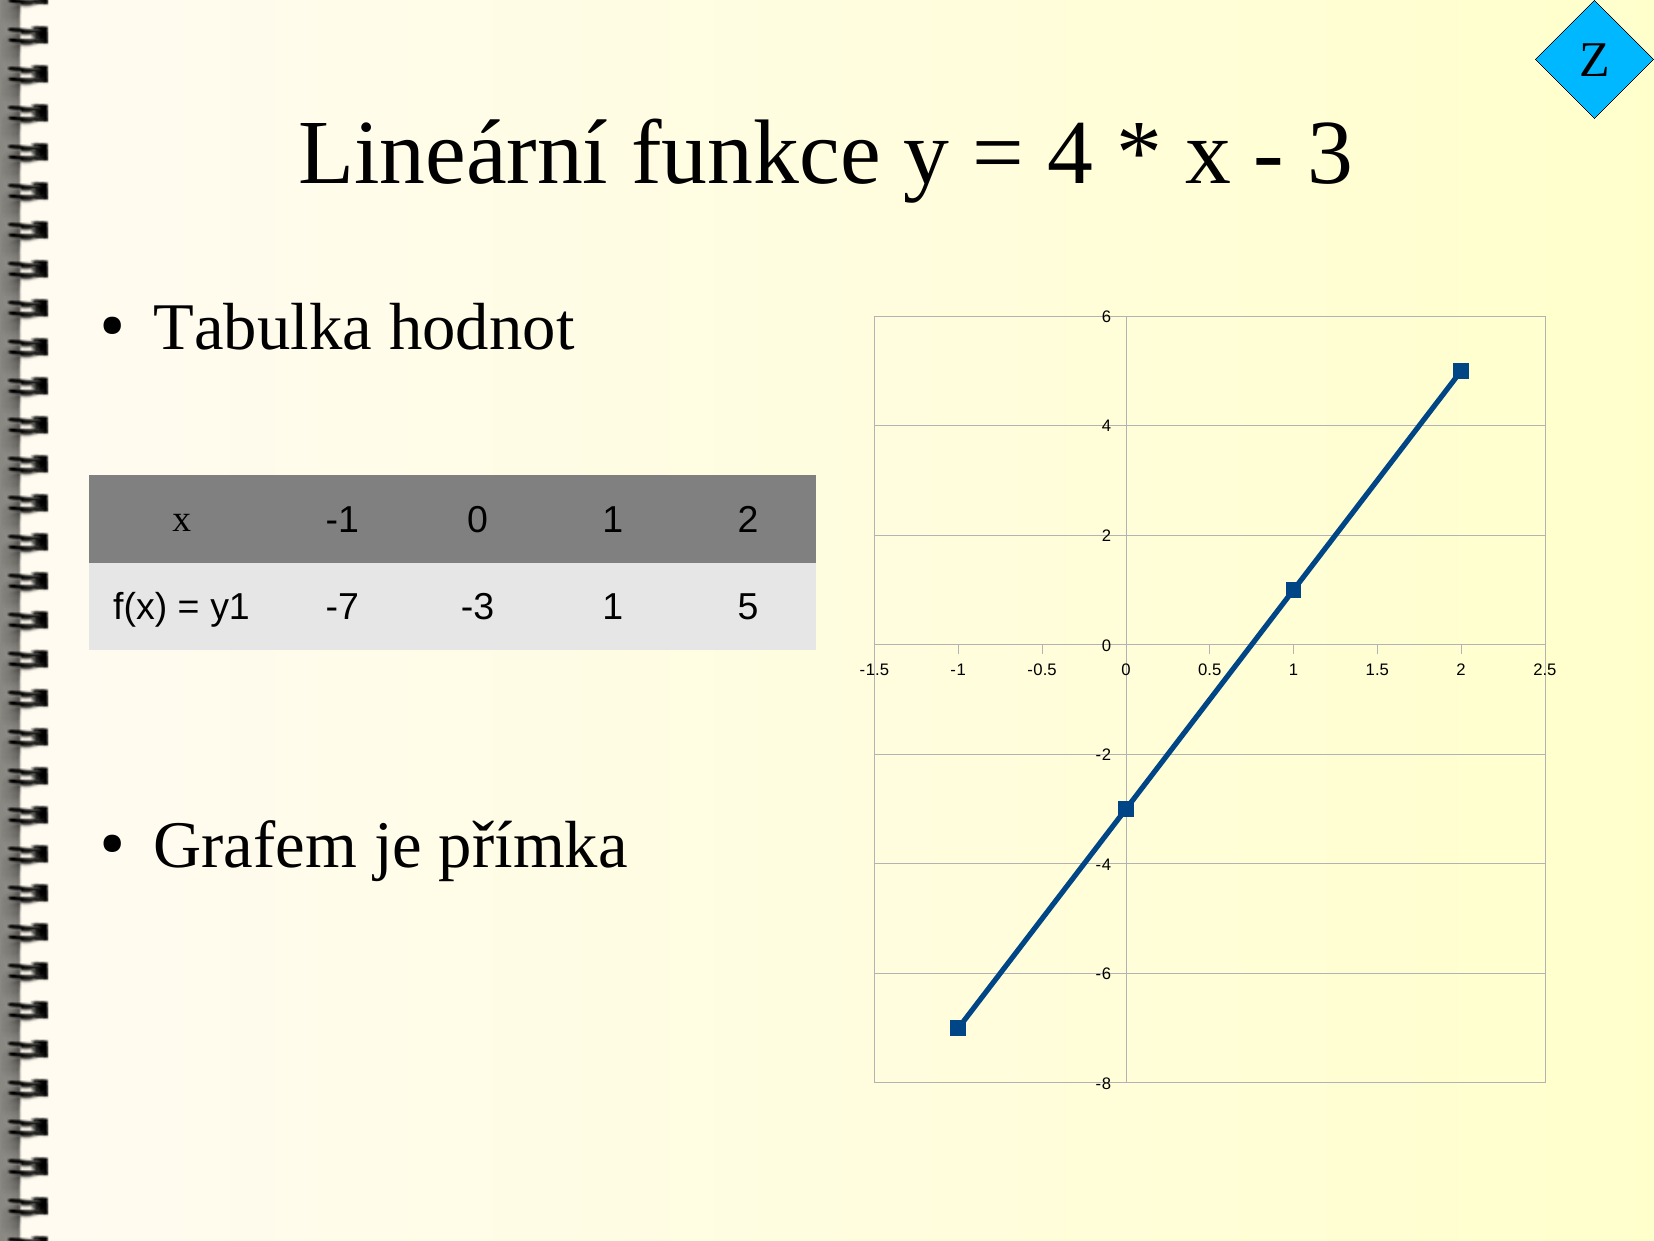

Z
# Lineární funkce y = 4 * x - 3
Tabulka hodnot
Grafem je přímka
### Chart
| Category | y=4*x-3 |
|---|---|| x | -1 | 0 | 1 | 2 |
| --- | --- | --- | --- | --- |
| f(x) = y1 | -7 | -3 | 1 | 5 |